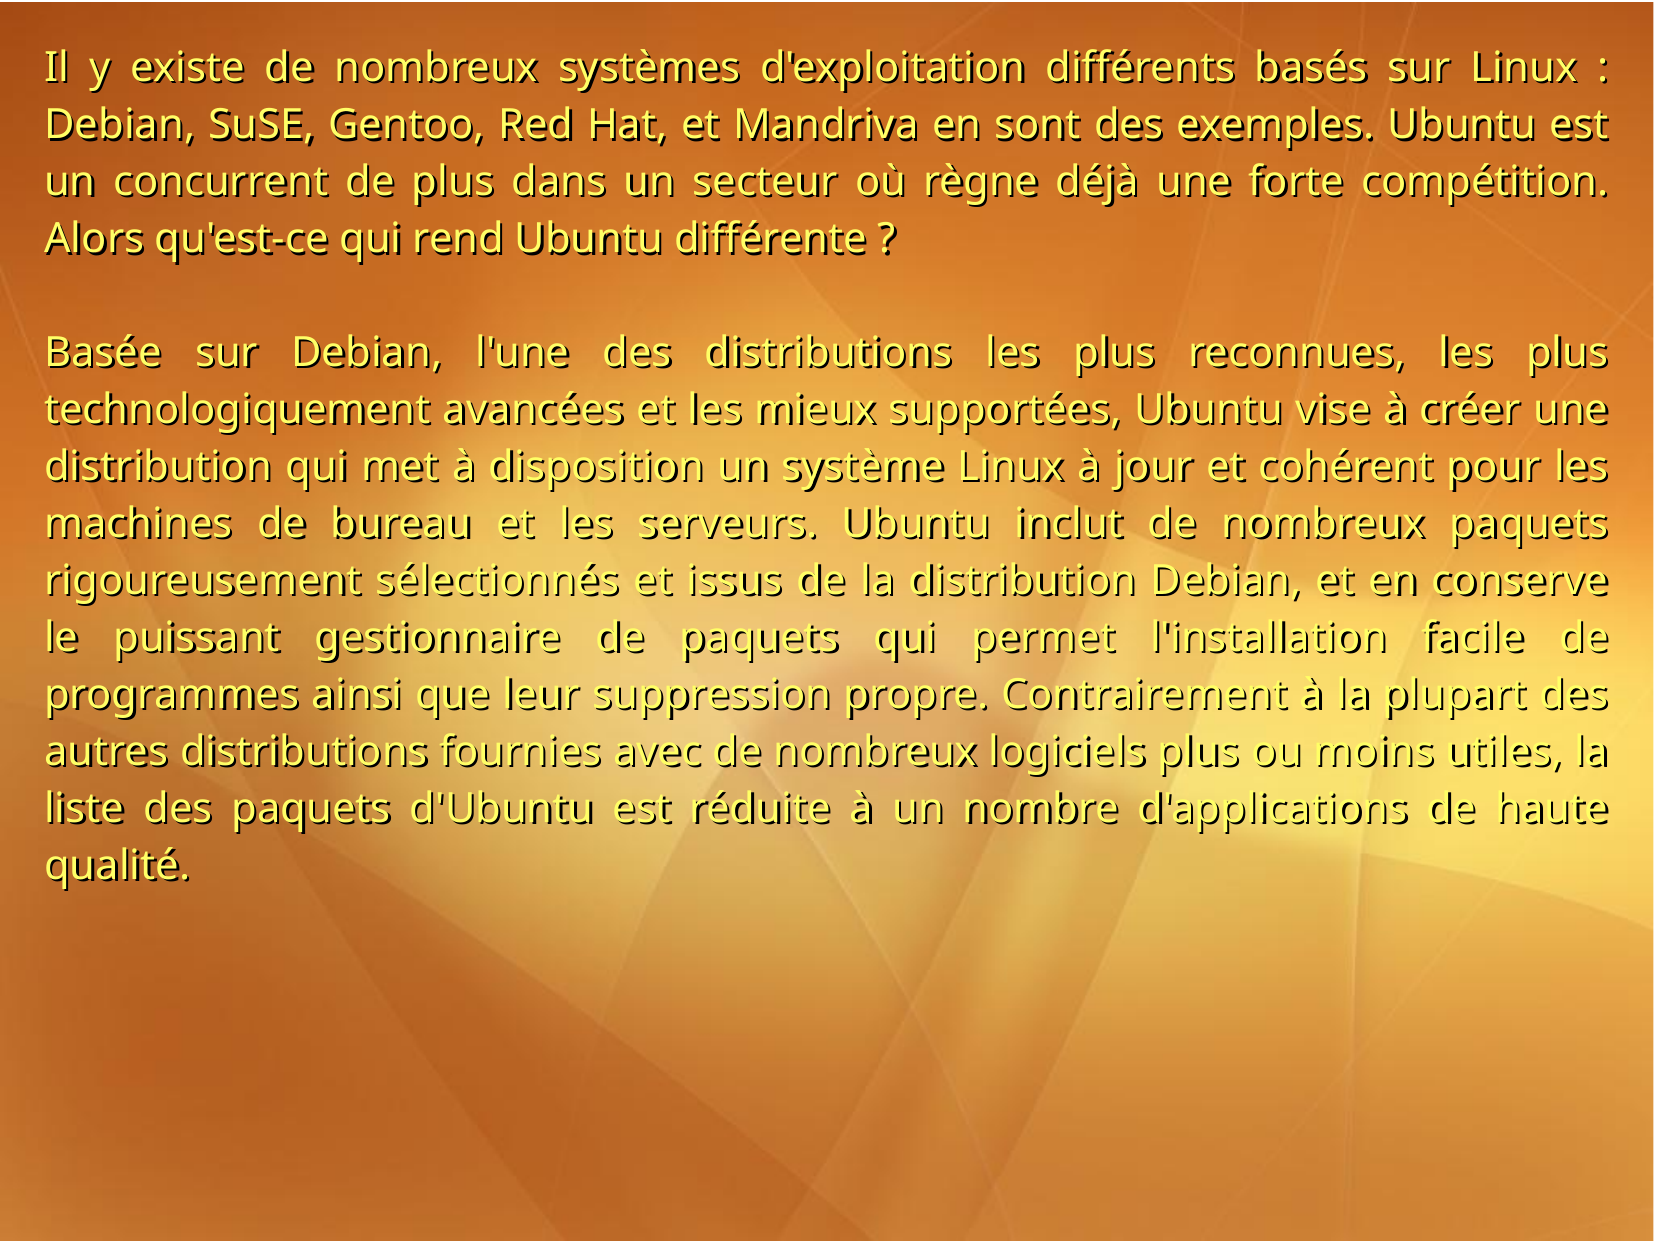

Il y existe de nombreux systèmes d'exploitation différents basés sur Linux : Debian, SuSE, Gentoo, Red Hat, et Mandriva en sont des exemples. Ubuntu est un concurrent de plus dans un secteur où règne déjà une forte compétition. Alors qu'est-ce qui rend Ubuntu différente ?
Basée sur Debian, l'une des distributions les plus reconnues, les plus technologiquement avancées et les mieux supportées, Ubuntu vise à créer une distribution qui met à disposition un système Linux à jour et cohérent pour les machines de bureau et les serveurs. Ubuntu inclut de nombreux paquets rigoureusement sélectionnés et issus de la distribution Debian, et en conserve le puissant gestionnaire de paquets qui permet l'installation facile de programmes ainsi que leur suppression propre. Contrairement à la plupart des autres distributions fournies avec de nombreux logiciels plus ou moins utiles, la liste des paquets d'Ubuntu est réduite à un nombre d'applications de haute qualité.